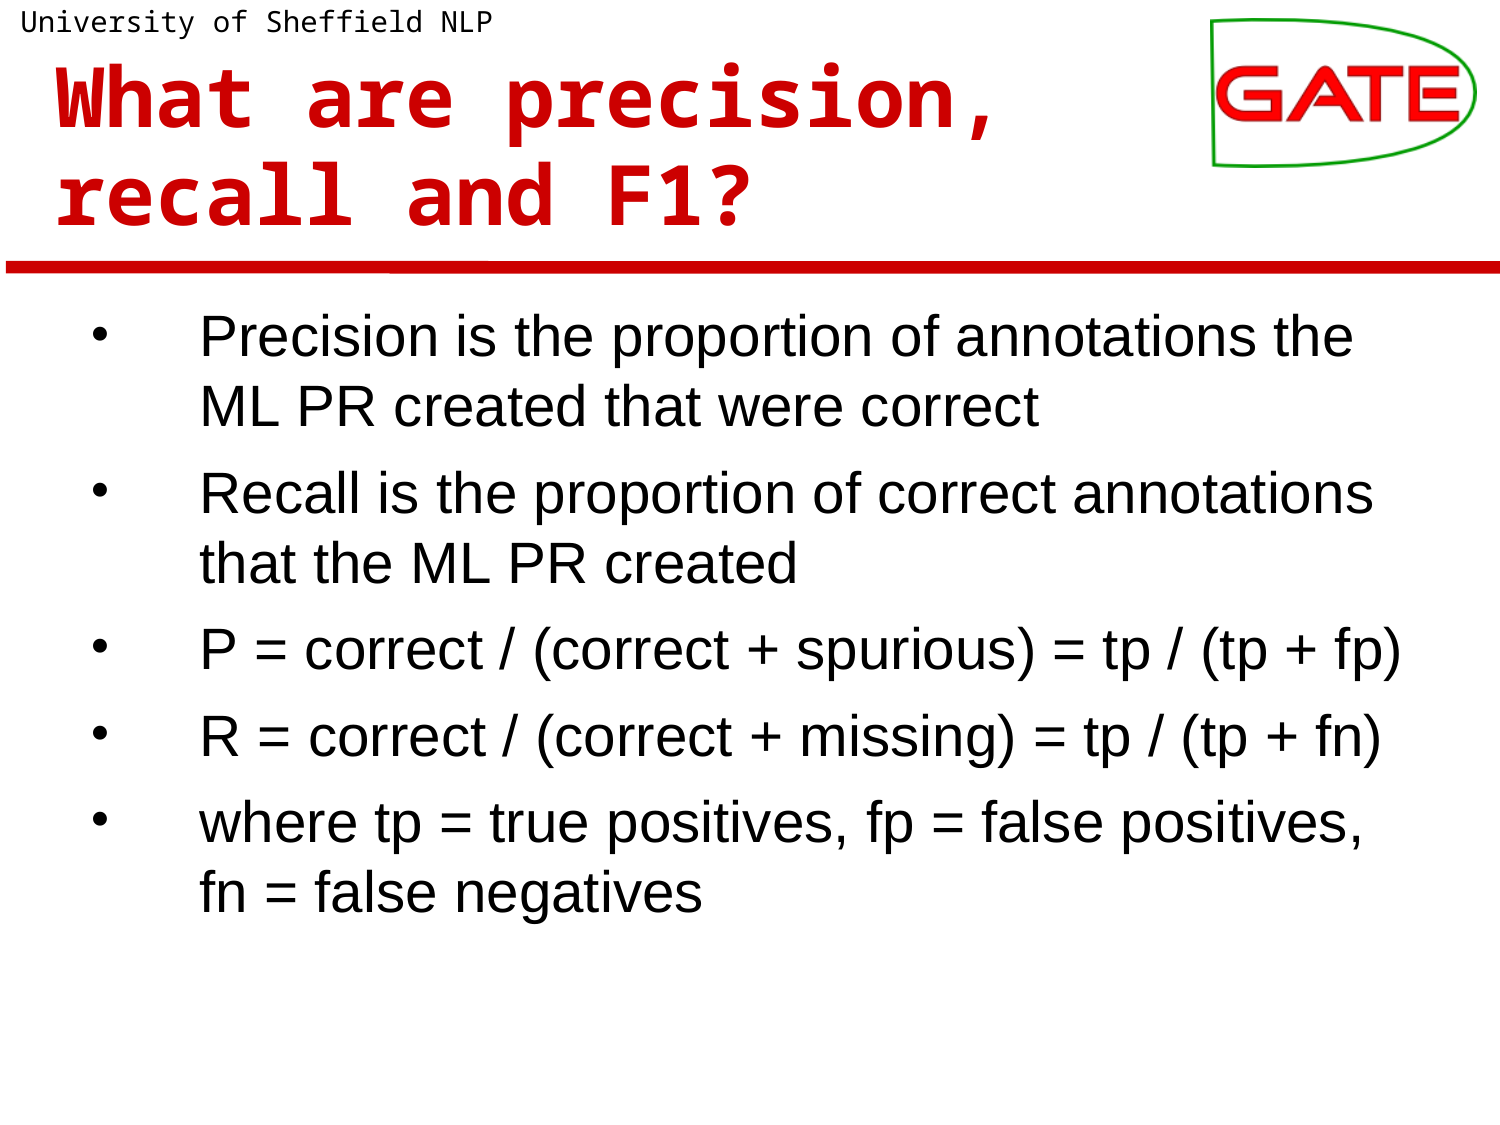

# What are precision, recall and F1?
Precision is the proportion of annotations the ML PR created that were correct
Recall is the proportion of correct annotations that the ML PR created
P = correct / (correct + spurious) = tp / (tp + fp)
R = correct / (correct + missing) = tp / (tp + fn)
where tp = true positives, fp = false positives,
fn = false negatives